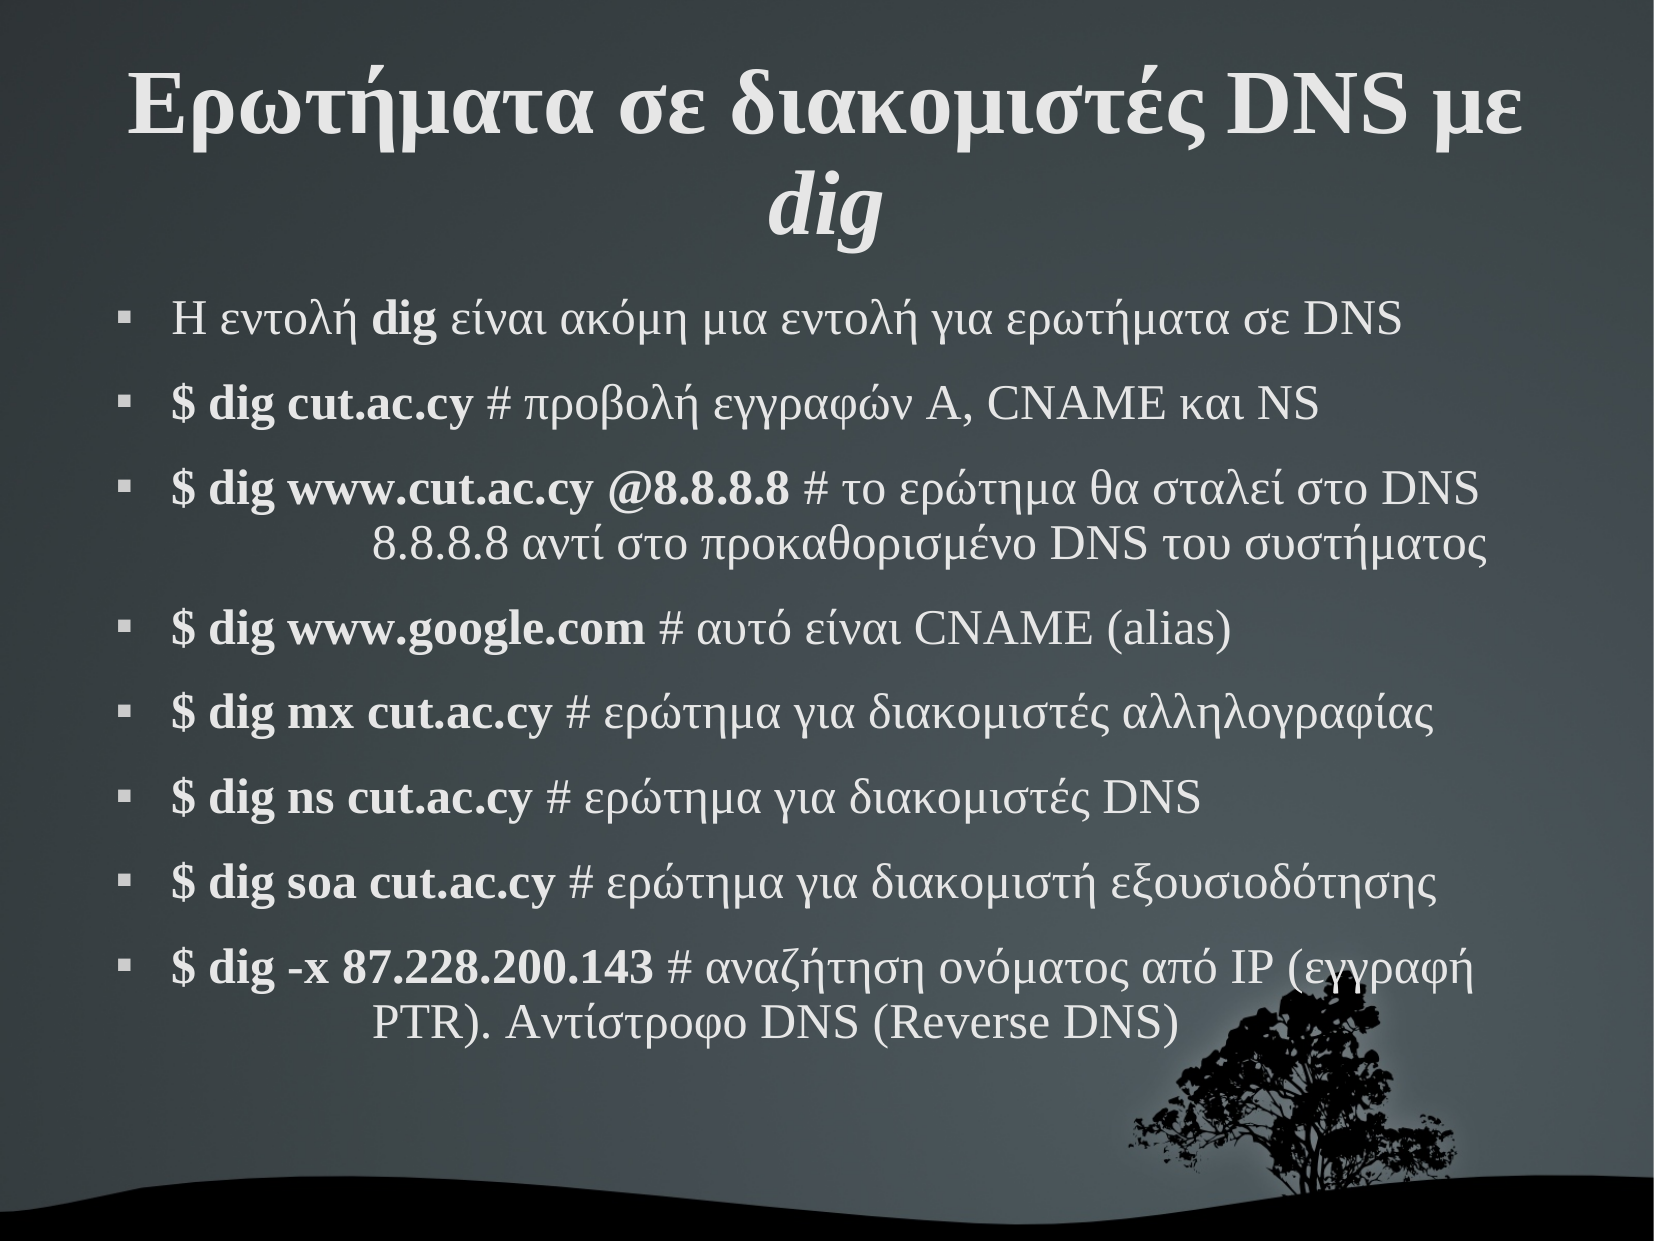

Ερωτήματα σε διακομιστές DNS με dig
# Η εντολή dig είναι ακόμη μια εντολή για ερωτήματα σε DNS
$ dig cut.ac.cy # προβολή εγγραφών Α, CNAME και NS
$ dig www.cut.ac.cy @8.8.8.8 # το ερώτημα θα σταλεί στο DNS 			8.8.8.8 αντί στο προκαθορισμένο DNS του συστήματος
$ dig www.google.com # αυτό είναι CNAME (alias)
$ dig mx cut.ac.cy # ερώτημα για διακομιστές αλληλογραφίας
$ dig ns cut.ac.cy # ερώτημα για διακομιστές DNS
$ dig soa cut.ac.cy # ερώτημα για διακομιστή εξουσιοδότησης
$ dig -x 87.228.200.143 # αναζήτηση ονόματος από IP (εγγραφή 			PTR). Αντίστροφο DNS (Reverse DNS)